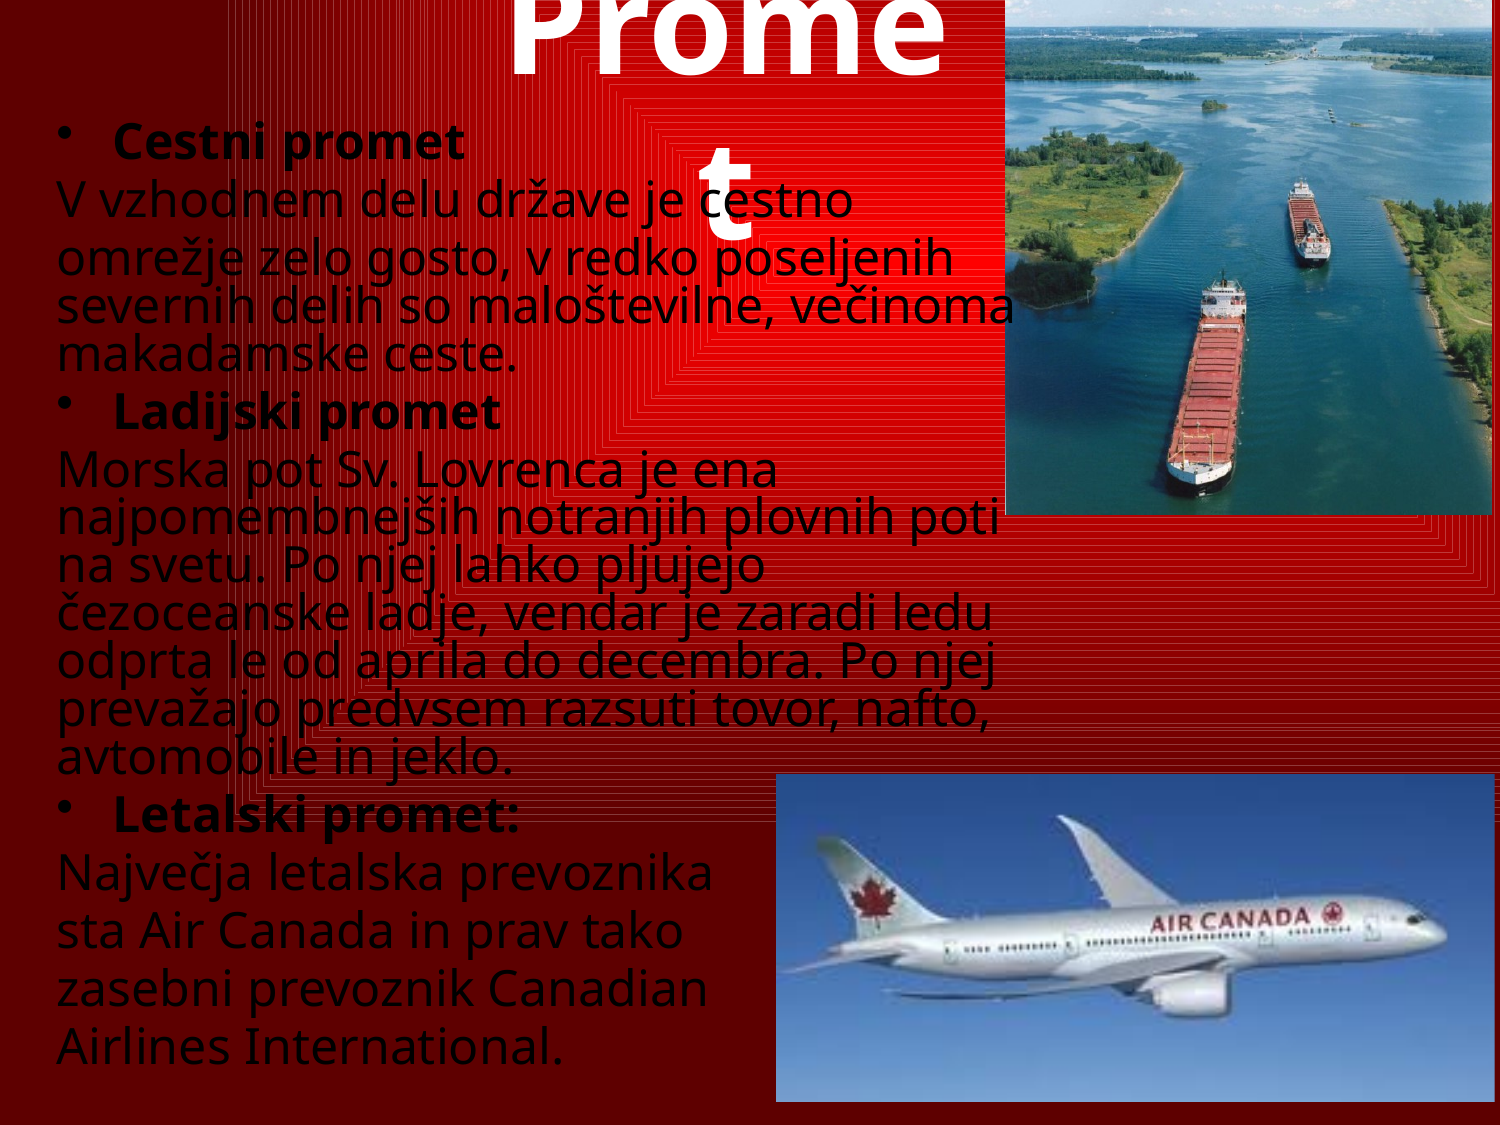

# Promet
Cestni promet
V vzhodnem delu države je cestno
omrežje zelo gosto, v redko poseljenih severnih delih so maloštevilne, večinoma makadamske ceste.
Ladijski promet
Morska pot Sv. Lovrenca je ena najpomembnejših notranjih plovnih poti na svetu. Po njej lahko pljujejo čezoceanske ladje, vendar je zaradi ledu odprta le od aprila do decembra. Po njej prevažajo predvsem razsuti tovor, nafto, avtomobile in jeklo.
Letalski promet:
Največja letalska prevoznika
sta Air Canada in prav tako
zasebni prevoznik Canadian
Airlines International.